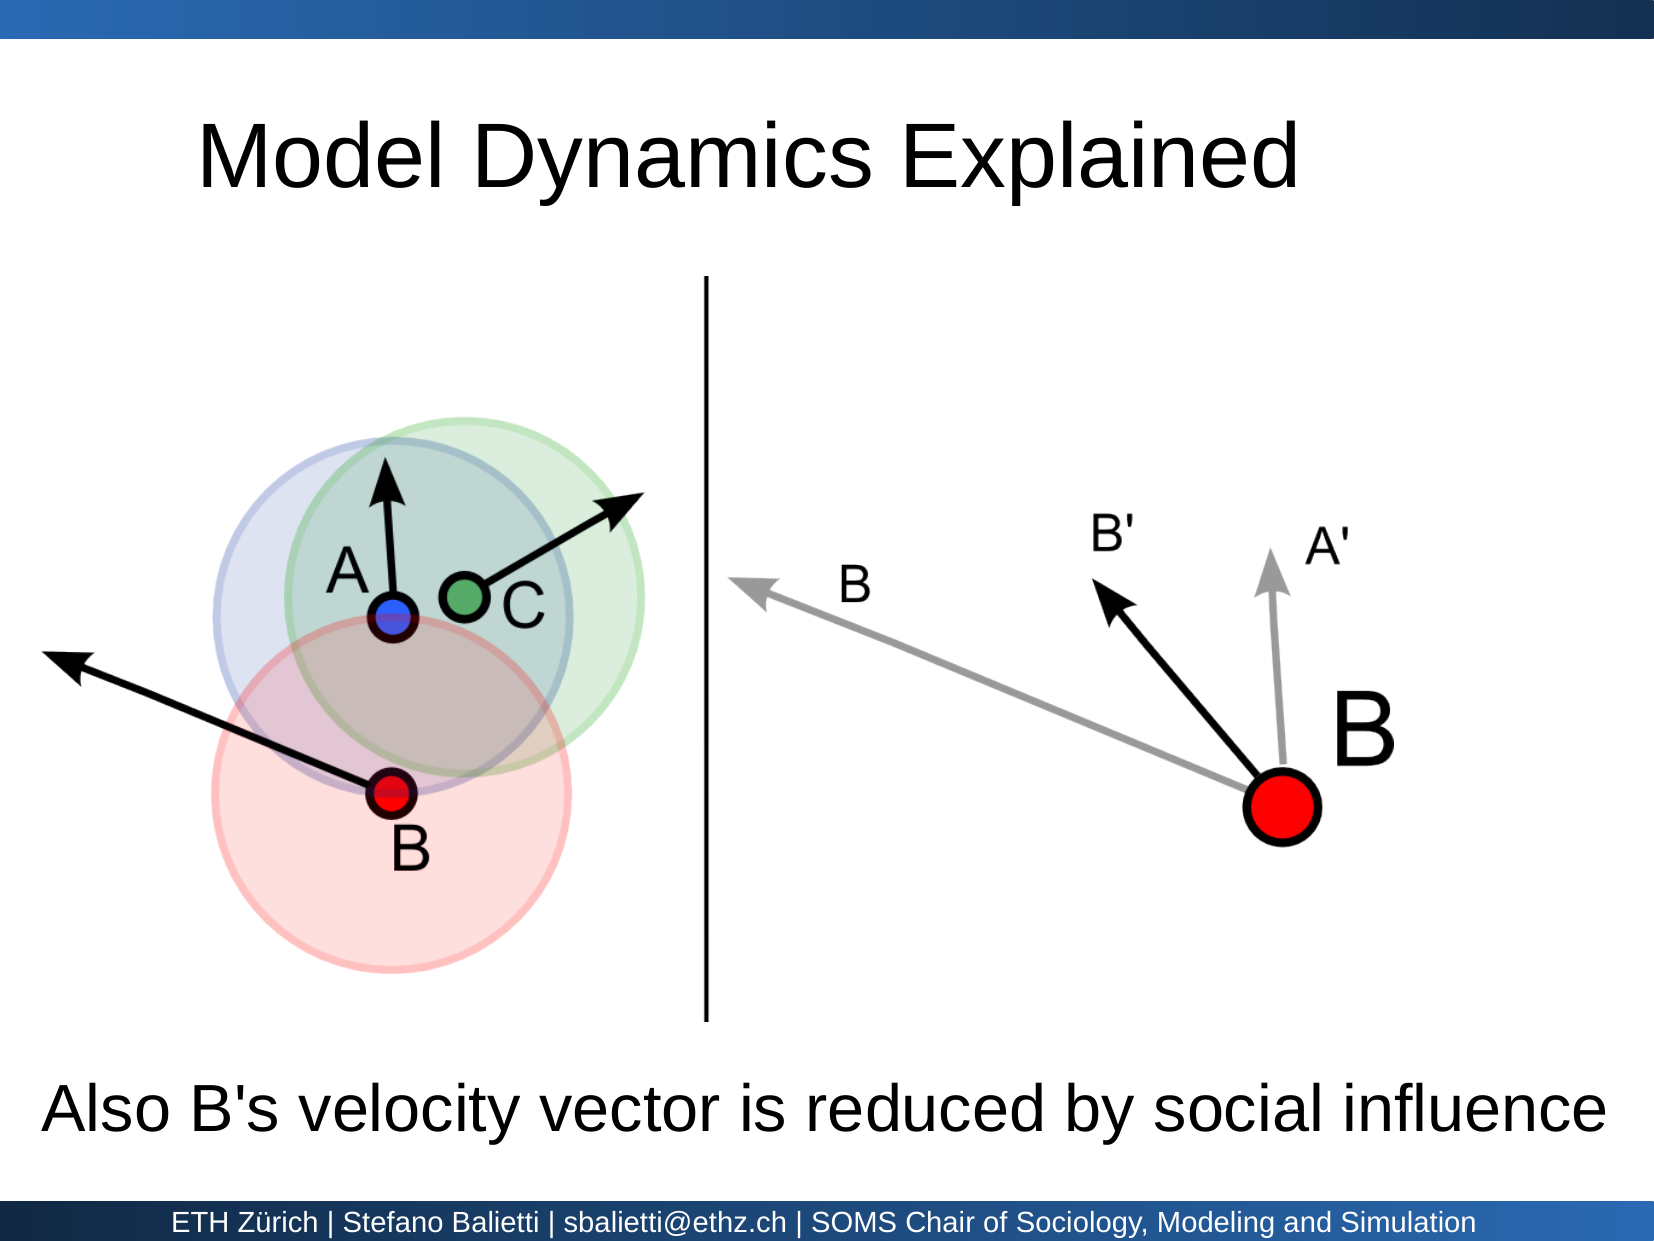

# Model Dynamics Explained
Also B's velocity vector is reduced by social influence
 ETH Zürich | Stefano Balietti | sbalietti@ethz.ch | SOMS Chair of Sociology, Modeling and Simulation